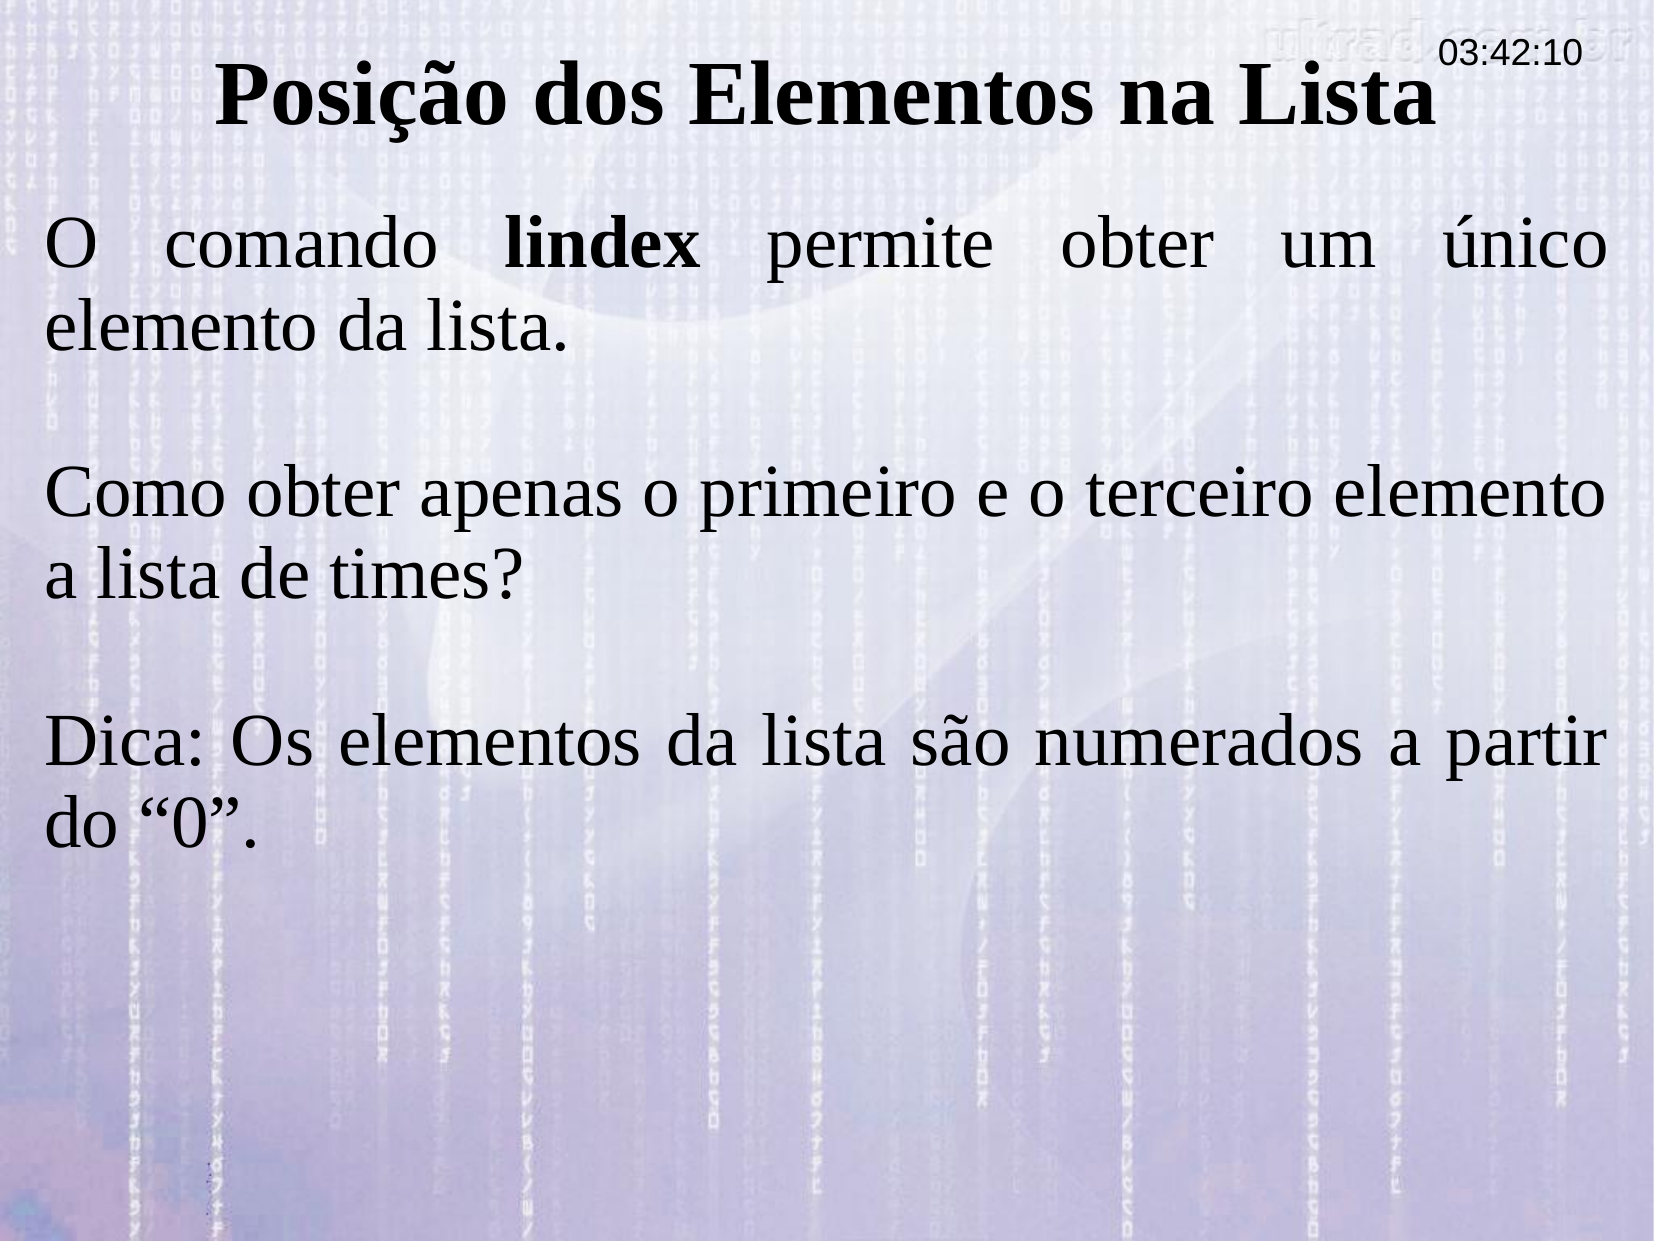

02:23:20
Posição dos Elementos na Lista
O comando lindex permite obter um único elemento da lista.
Como obter apenas o primeiro e o terceiro elemento a lista de times?
Dica: Os elementos da lista são numerados a partir do “0”.